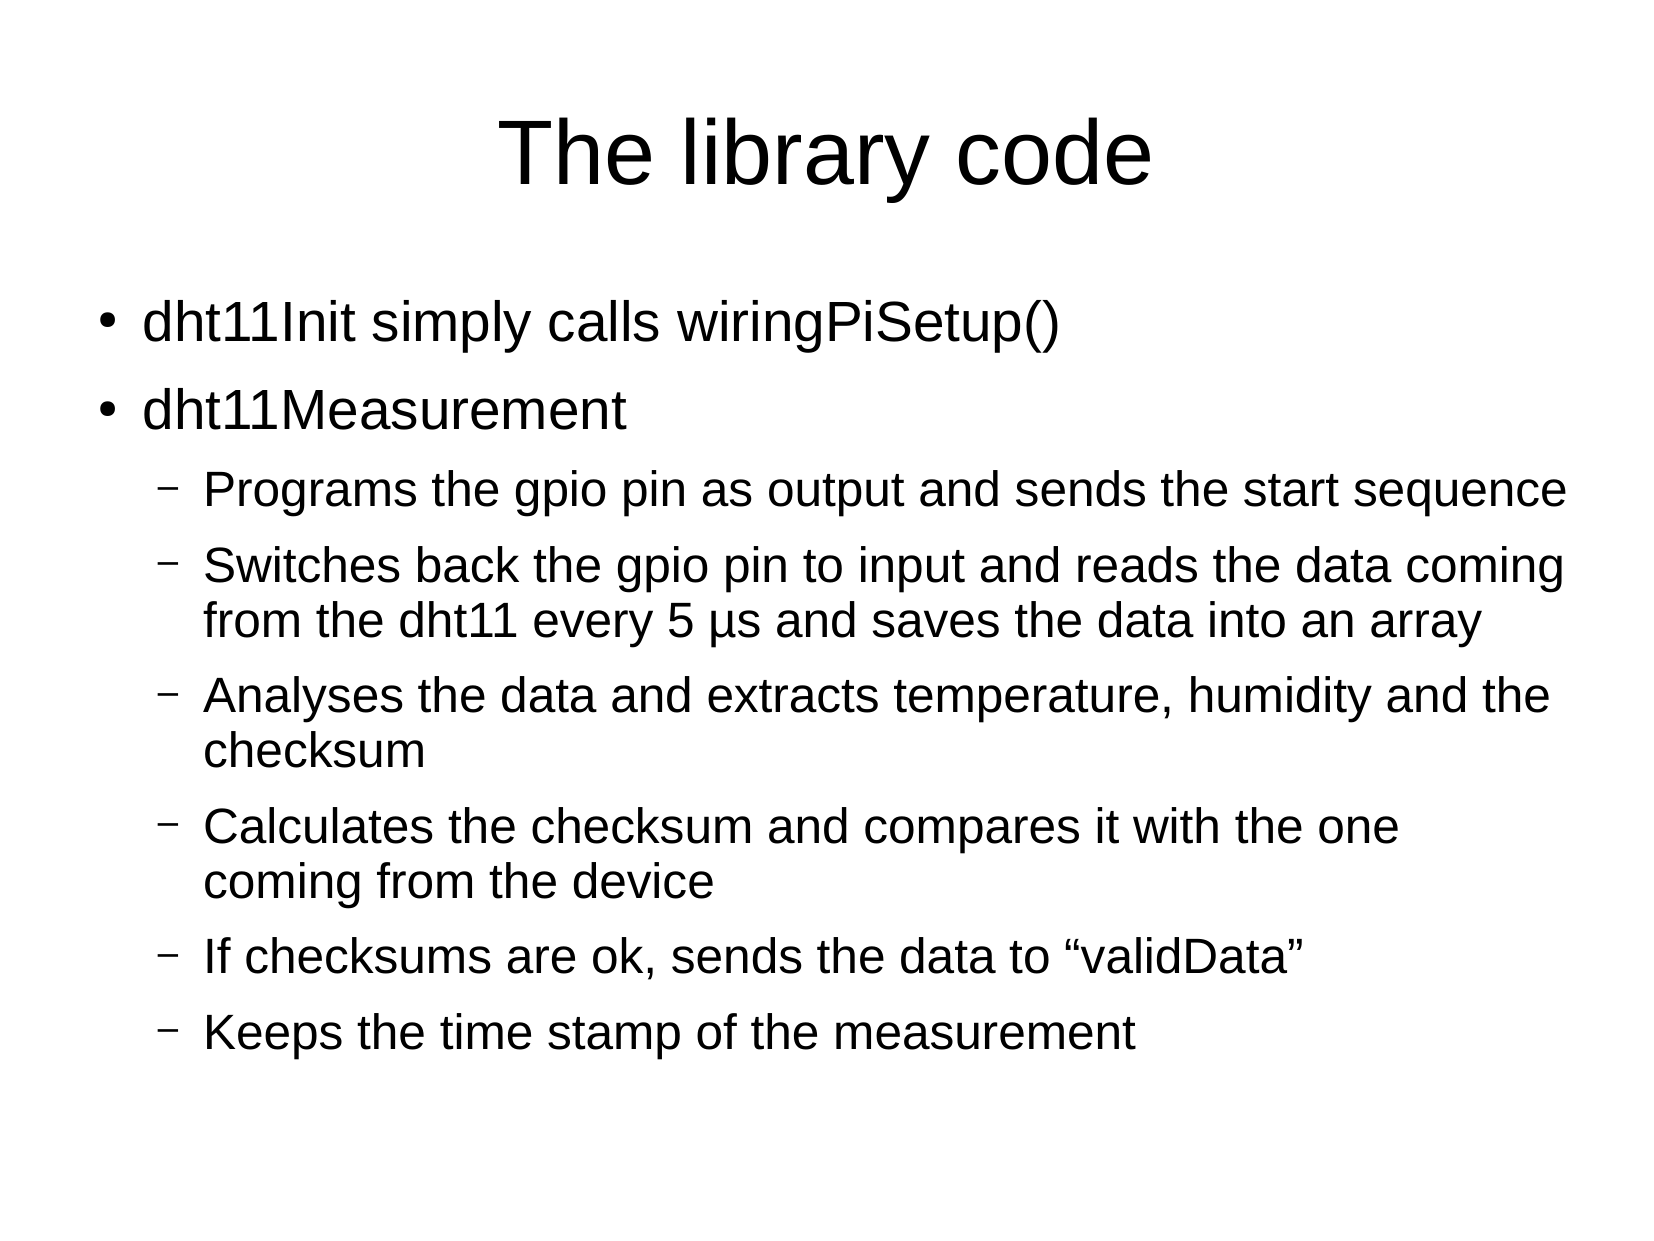

# The library code
dht11Init simply calls wiringPiSetup()
dht11Measurement
Programs the gpio pin as output and sends the start sequence
Switches back the gpio pin to input and reads the data coming from the dht11 every 5 µs and saves the data into an array
Analyses the data and extracts temperature, humidity and the checksum
Calculates the checksum and compares it with the one coming from the device
If checksums are ok, sends the data to “validData”
Keeps the time stamp of the measurement